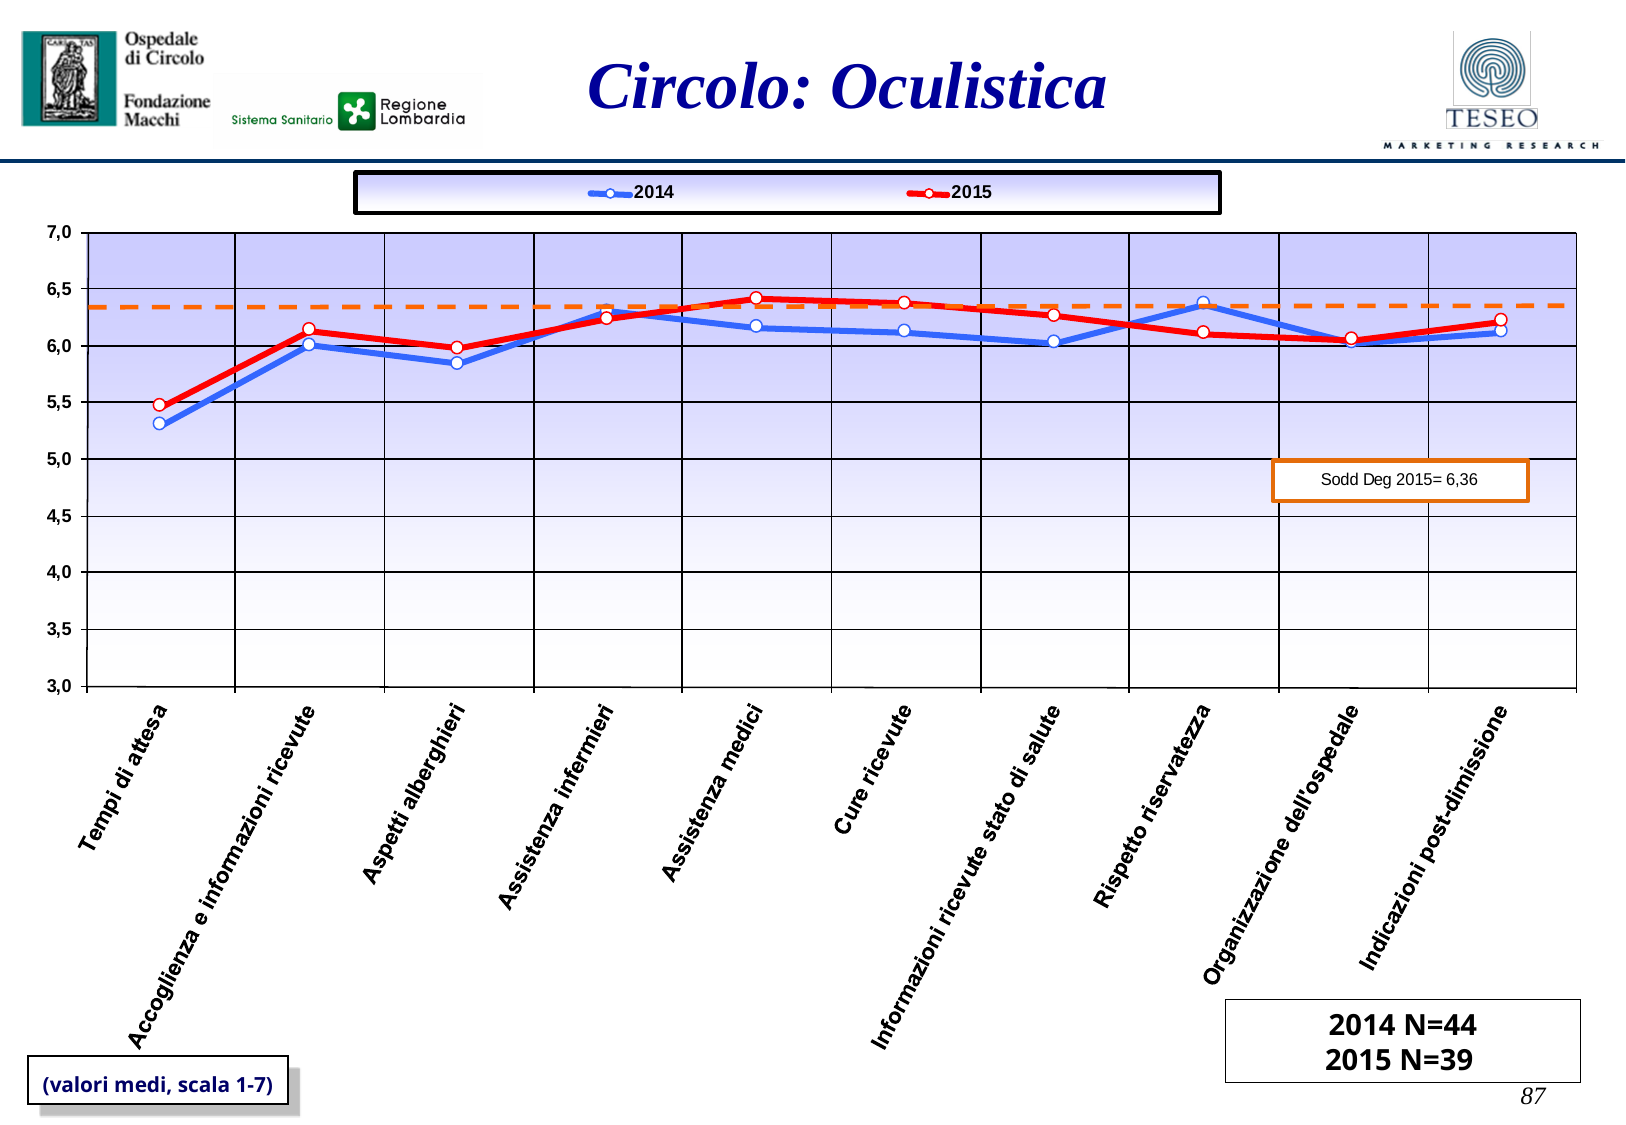

Circolo: Oculistica
2014 N=44
2015 N=39
(valori medi, scala 1-7)